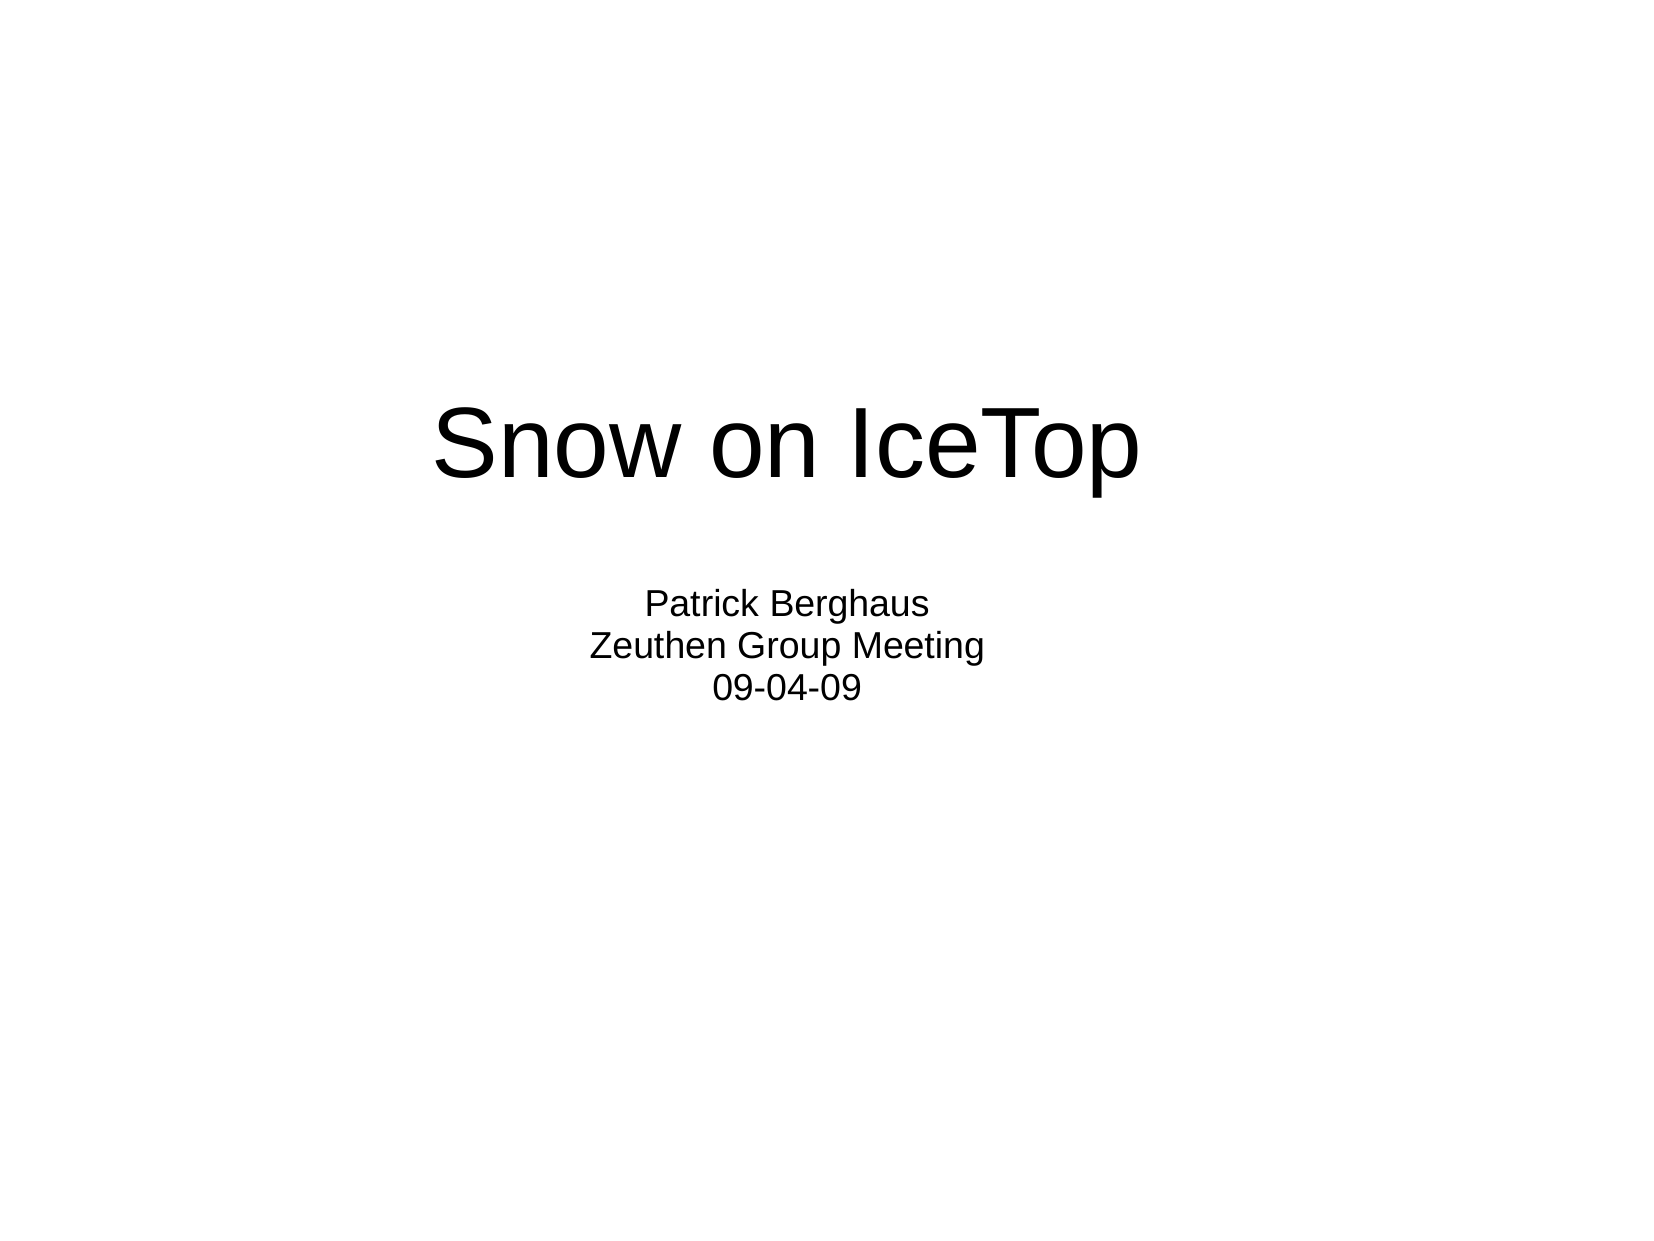

Snow on IceTop
Patrick Berghaus
Zeuthen Group Meeting
09-04-09